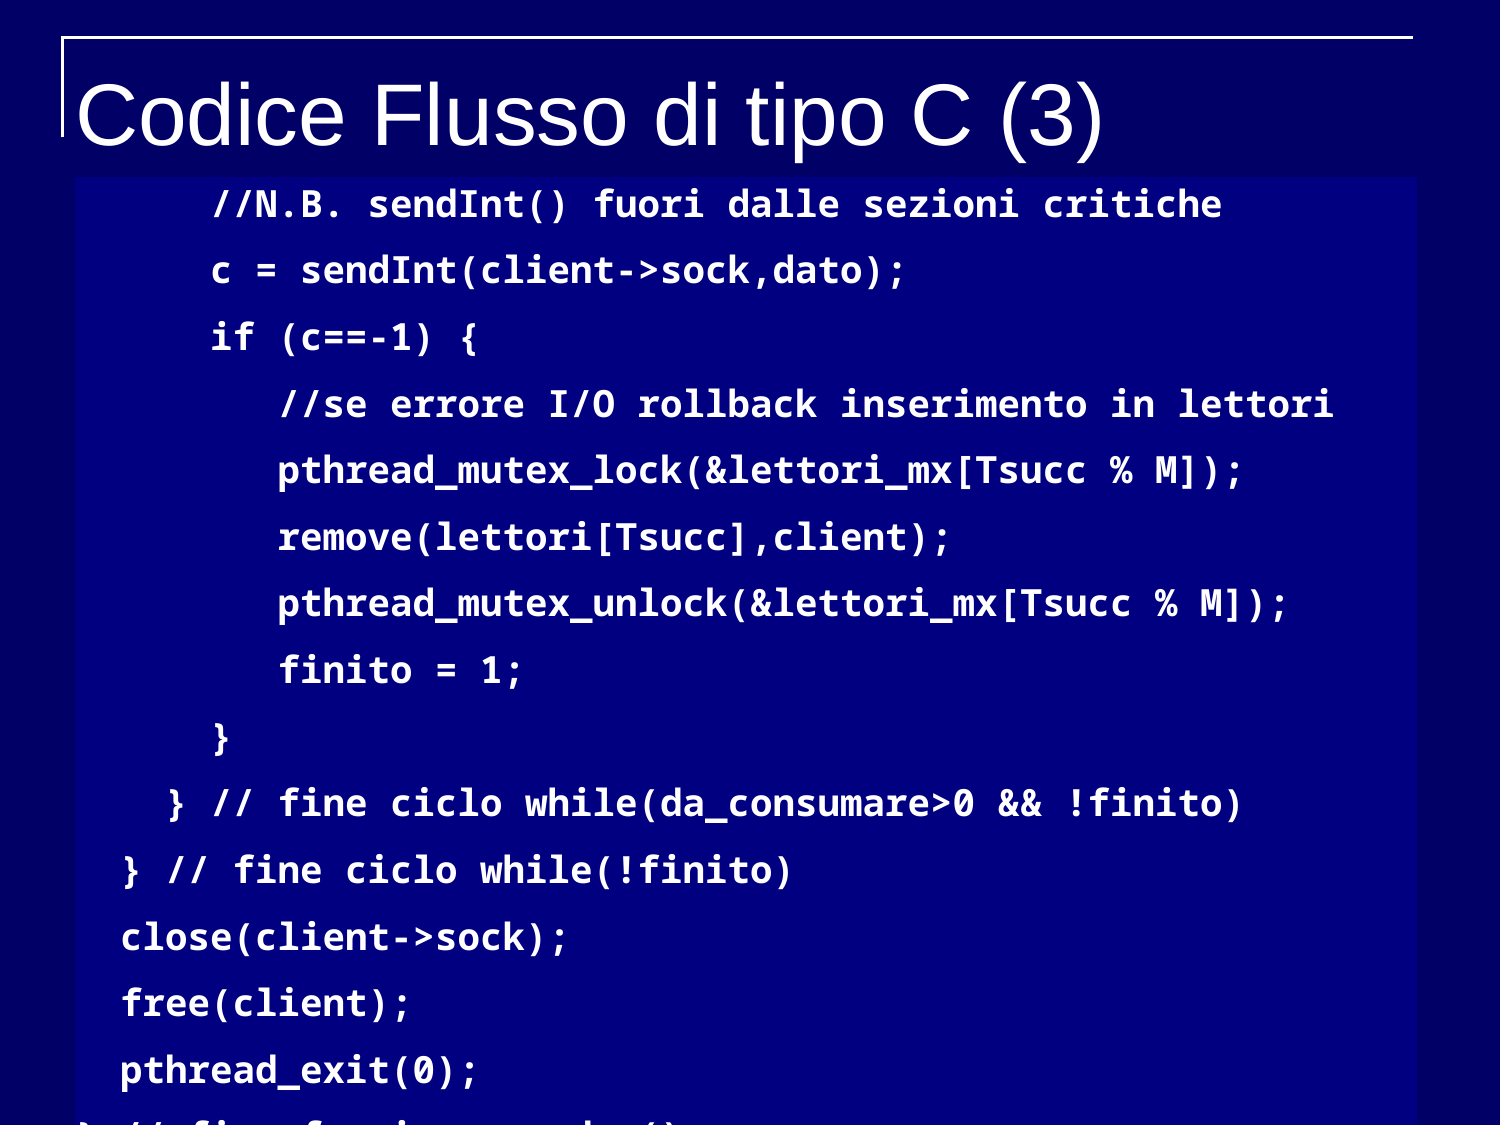

# Codice Flusso di tipo C (3)
 //N.B. sendInt() fuori dalle sezioni critiche
 c = sendInt(client->sock,dato);
 if (c==-1) {
 //se errore I/O rollback inserimento in lettori
 pthread_mutex_lock(&lettori_mx[Tsucc % M]);
 remove(lettori[Tsucc],client);
 pthread_mutex_unlock(&lettori_mx[Tsucc % M]);
 finito = 1;
 }
 } // fine ciclo while(da_consumare>0 && !finito)
 } // fine ciclo while(!finito)
 close(client->sock);
 free(client);
 pthread_exit(0);
} // fine funzione reader()